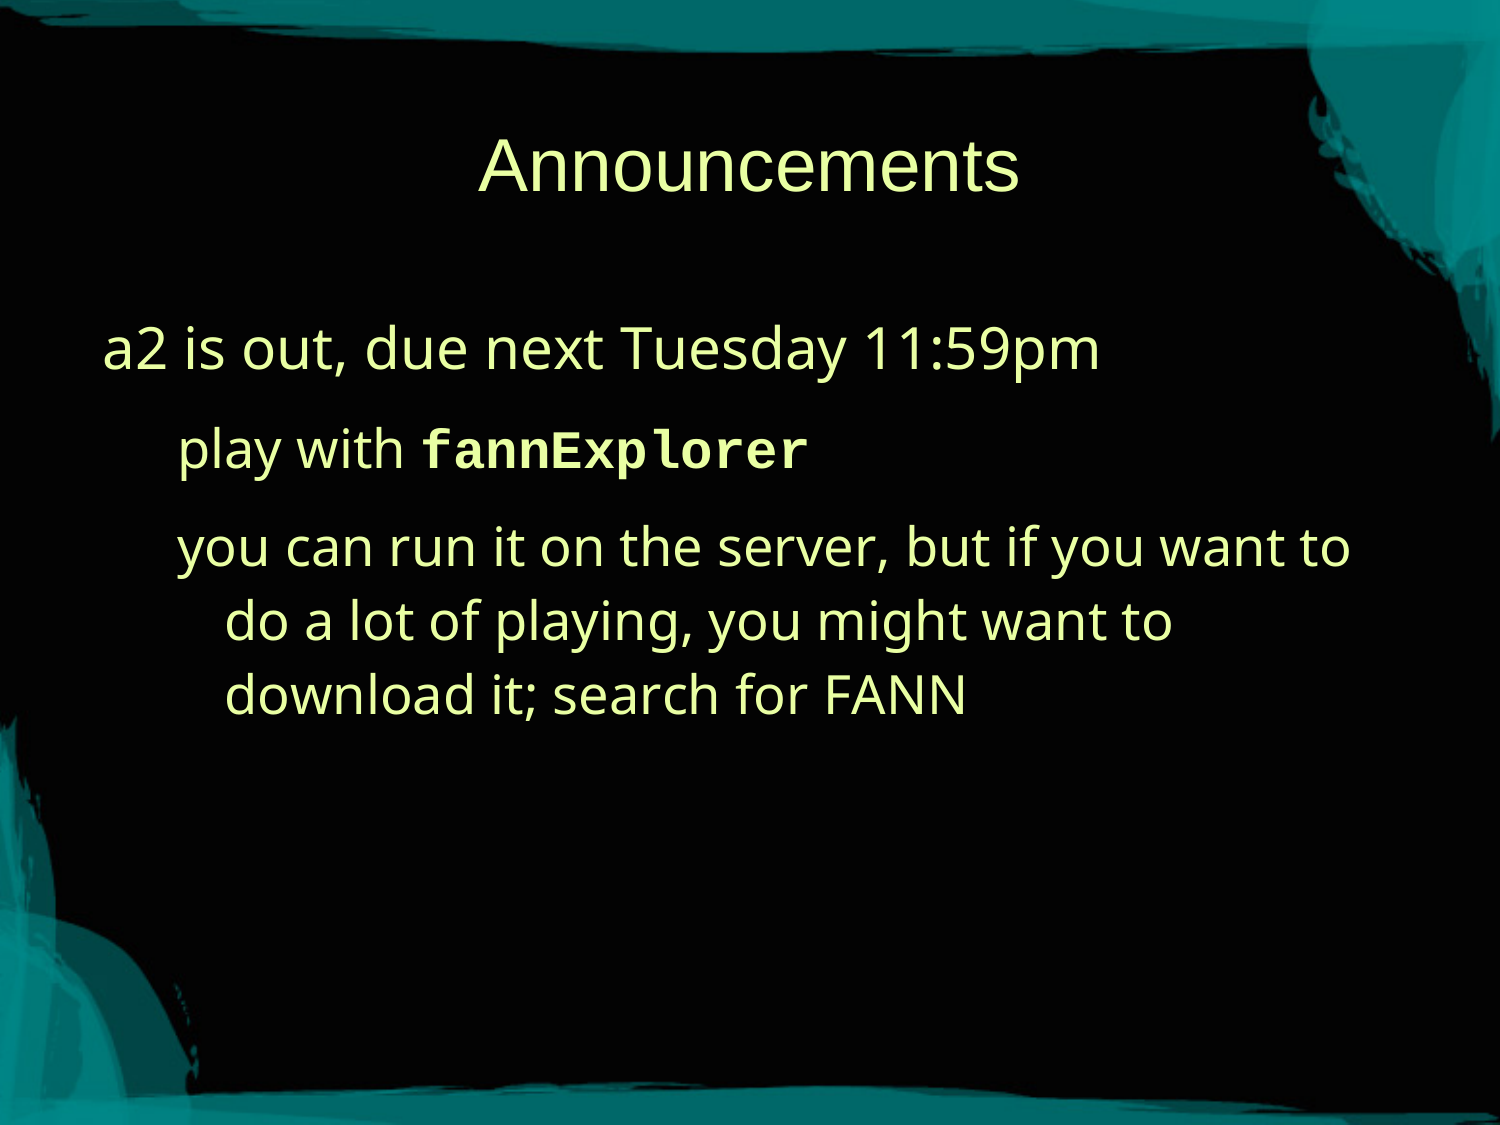

# Announcements
a2 is out, due next Tuesday 11:59pm
play with fannExplorer
you can run it on the server, but if you want to do a lot of playing, you might want to download it; search for FANN